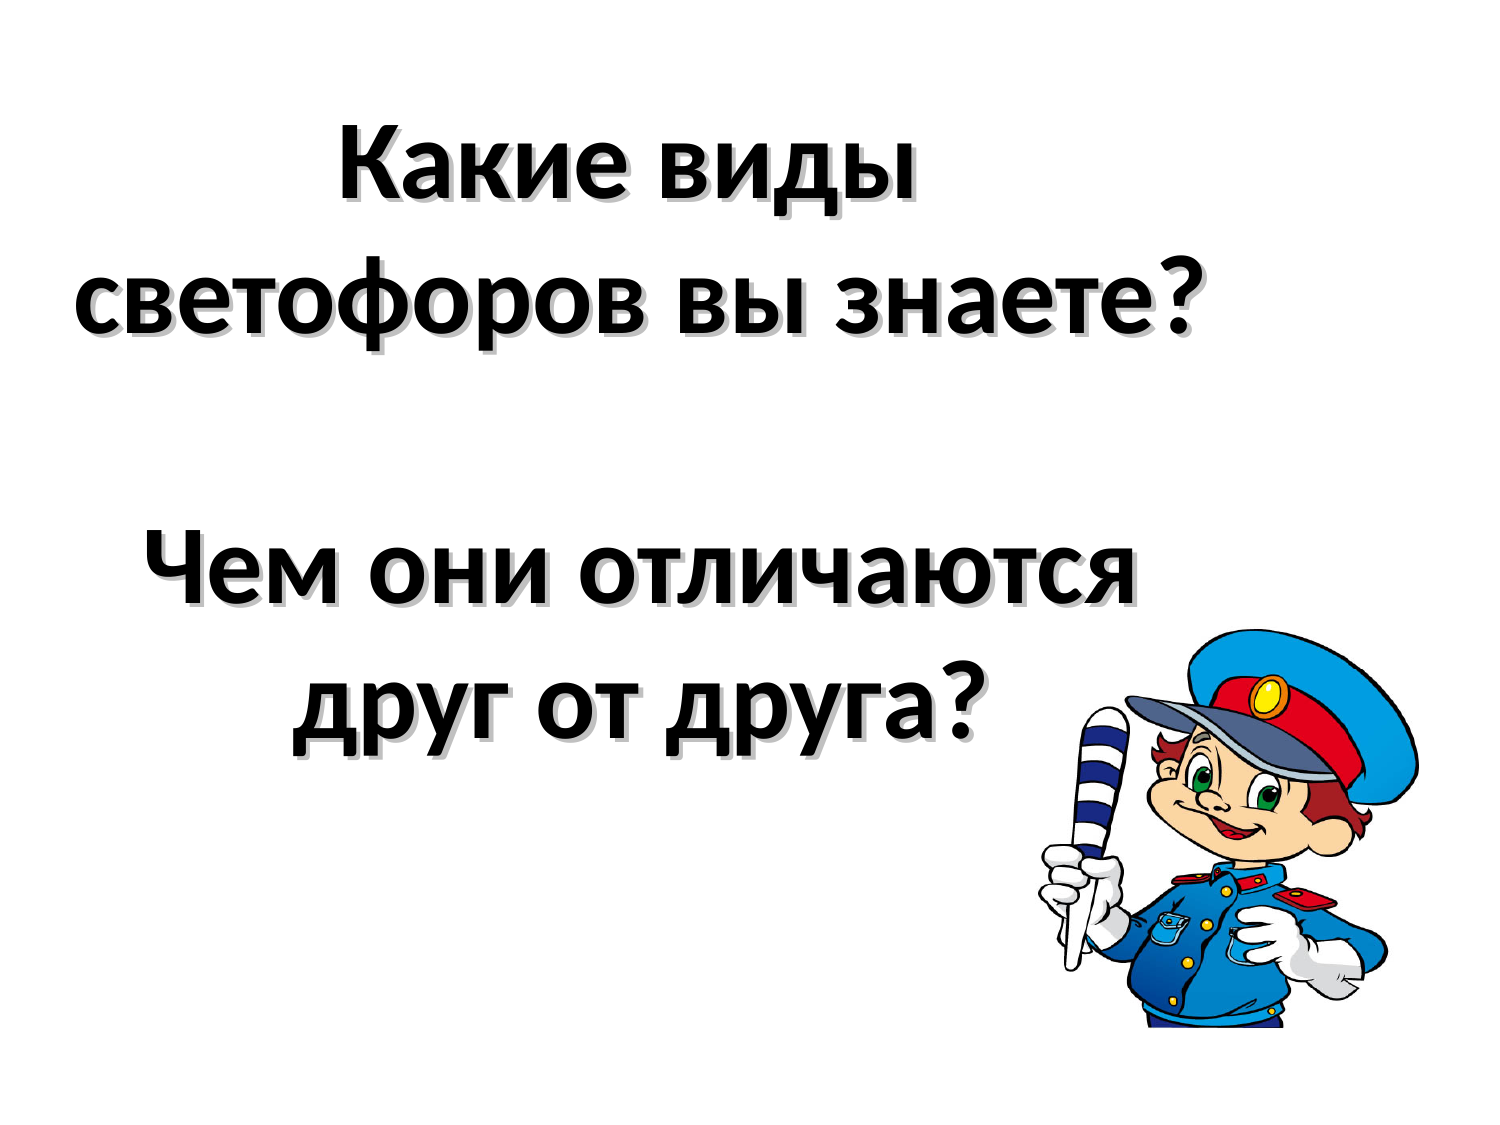

Какие виды
светофоров вы знаете?
Чем они отличаются
друг от друга?